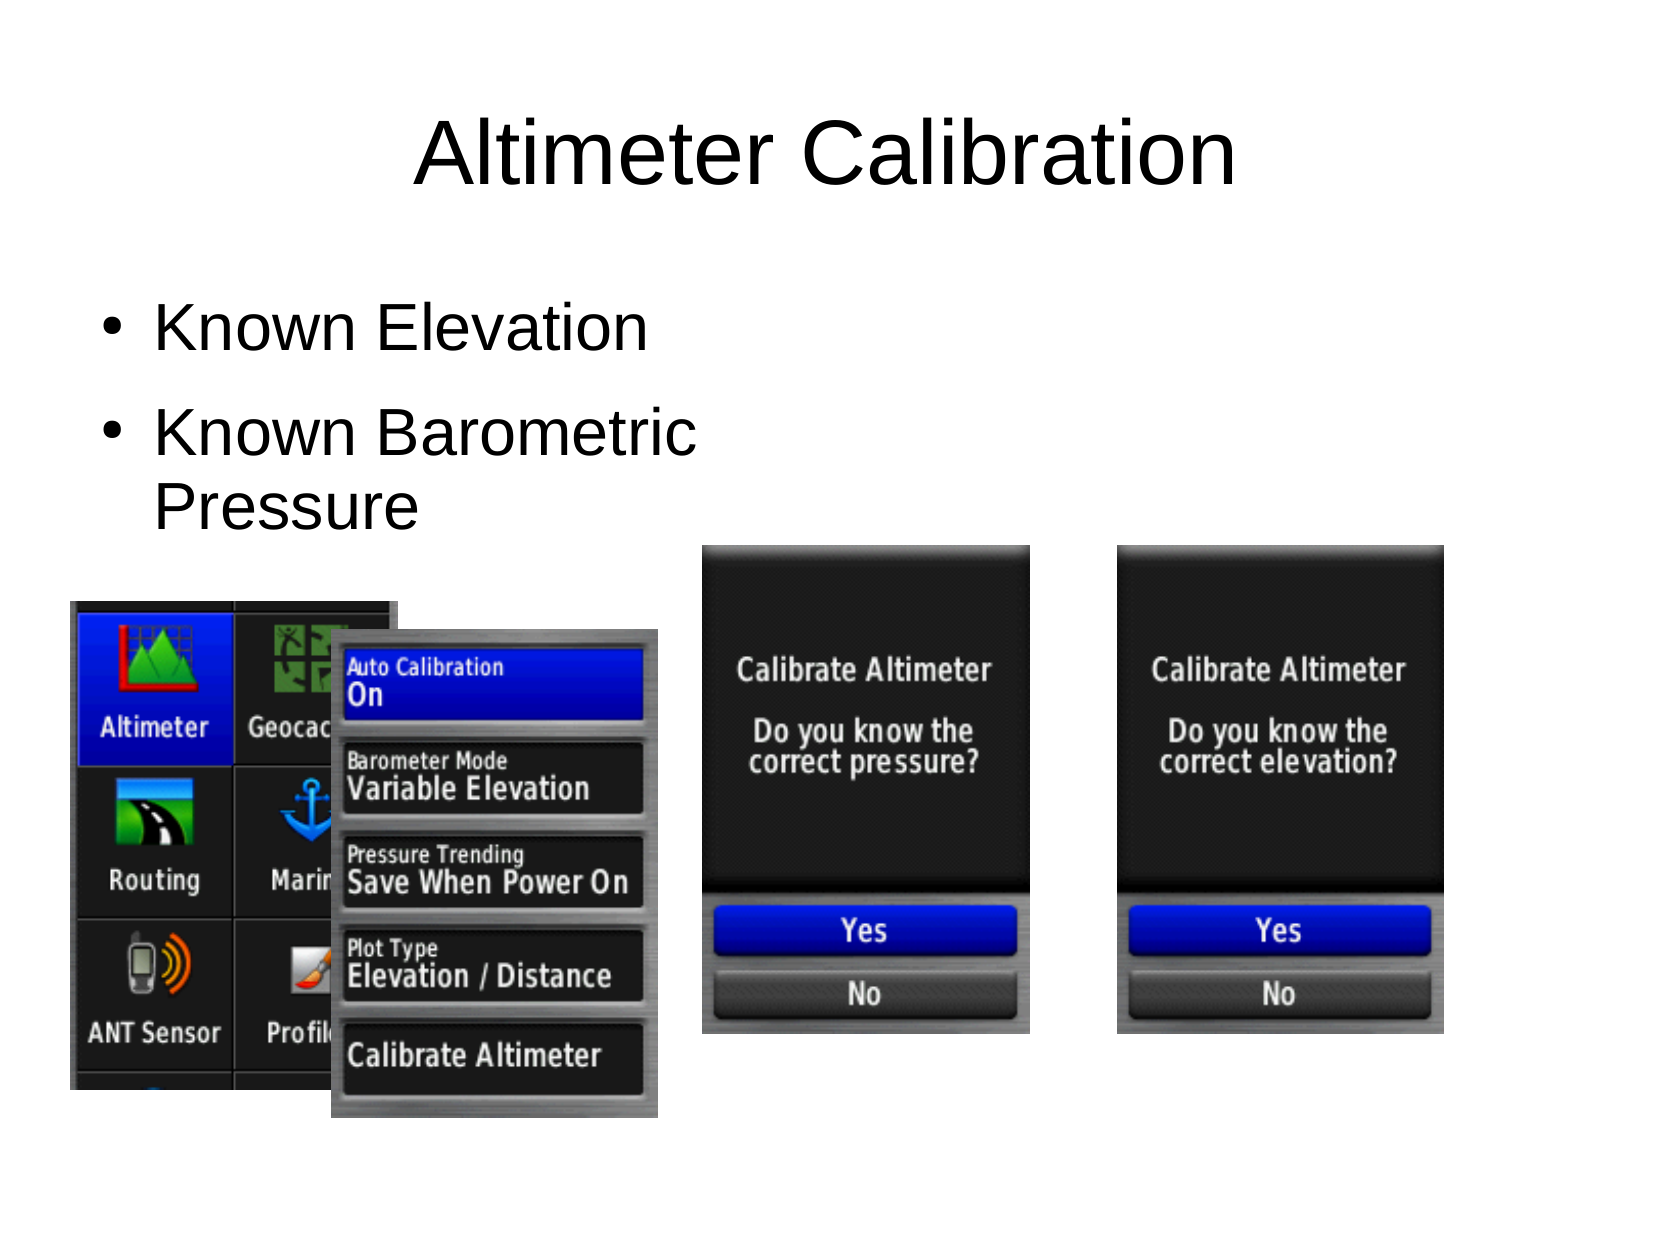

# Altimeter Calibration
Known Elevation
Known Barometric Pressure